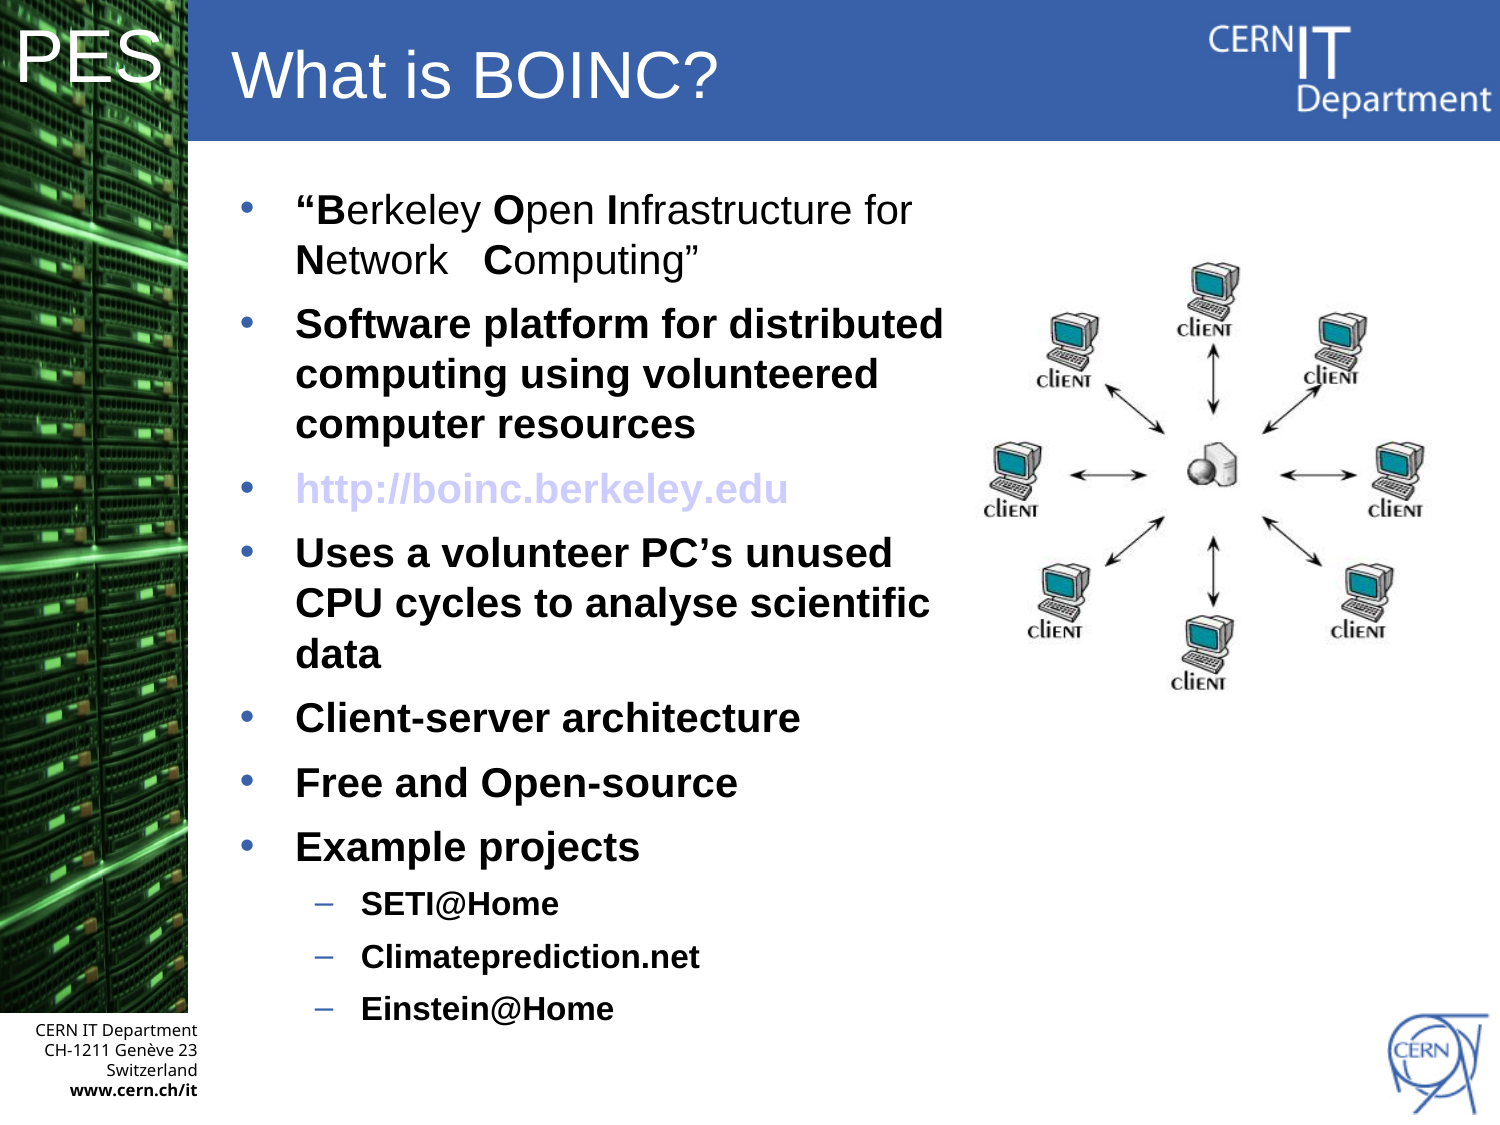

What is BOINC?
“Berkeley Open Infrastructure for Network Computing”
Software platform for distributed computing using volunteered computer resources
http://boinc.berkeley.edu
Uses a volunteer PC’s unused CPU cycles to analyse scientific data
Client-server architecture
Free and Open-source
Example projects
SETI@Home
Climateprediction.net
Einstein@Home